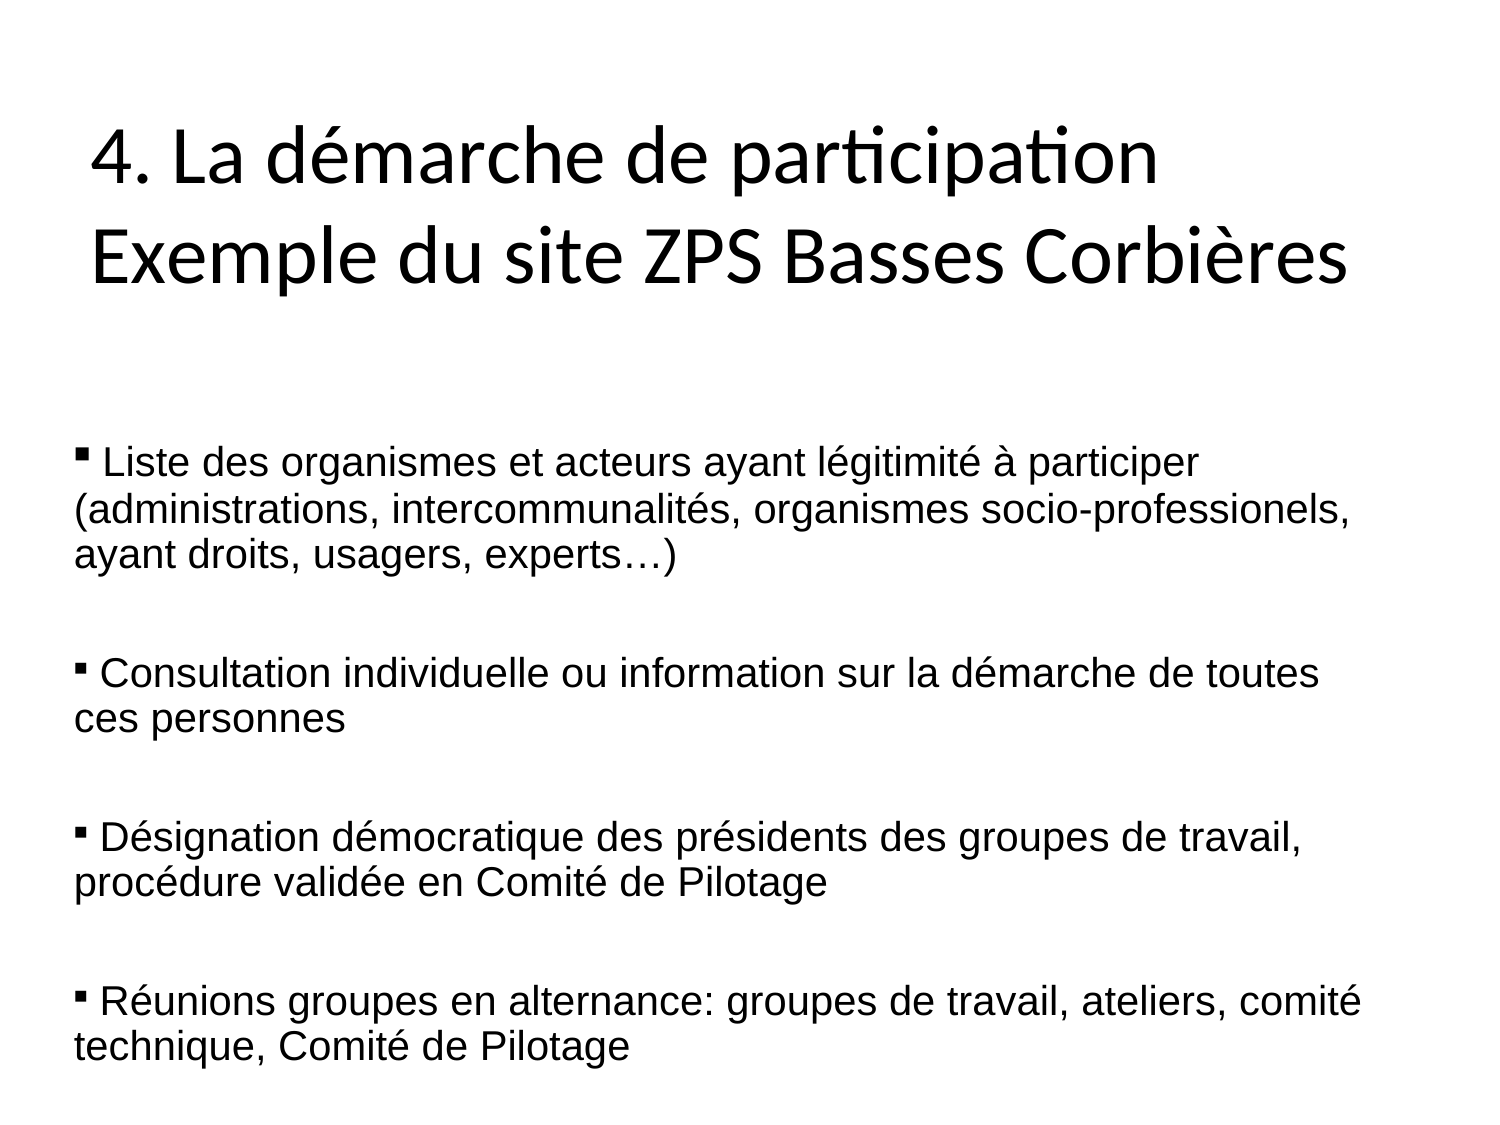

4. La démarche de participation
Exemple du site ZPS Basses Corbières
# Liste des organismes et acteurs ayant légitimité à participer (administrations, intercommunalités, organismes socio-professionels, ayant droits, usagers, experts…)
 Consultation individuelle ou information sur la démarche de toutes ces personnes
 Désignation démocratique des présidents des groupes de travail, procédure validée en Comité de Pilotage
 Réunions groupes en alternance: groupes de travail, ateliers, comité technique, Comité de Pilotage